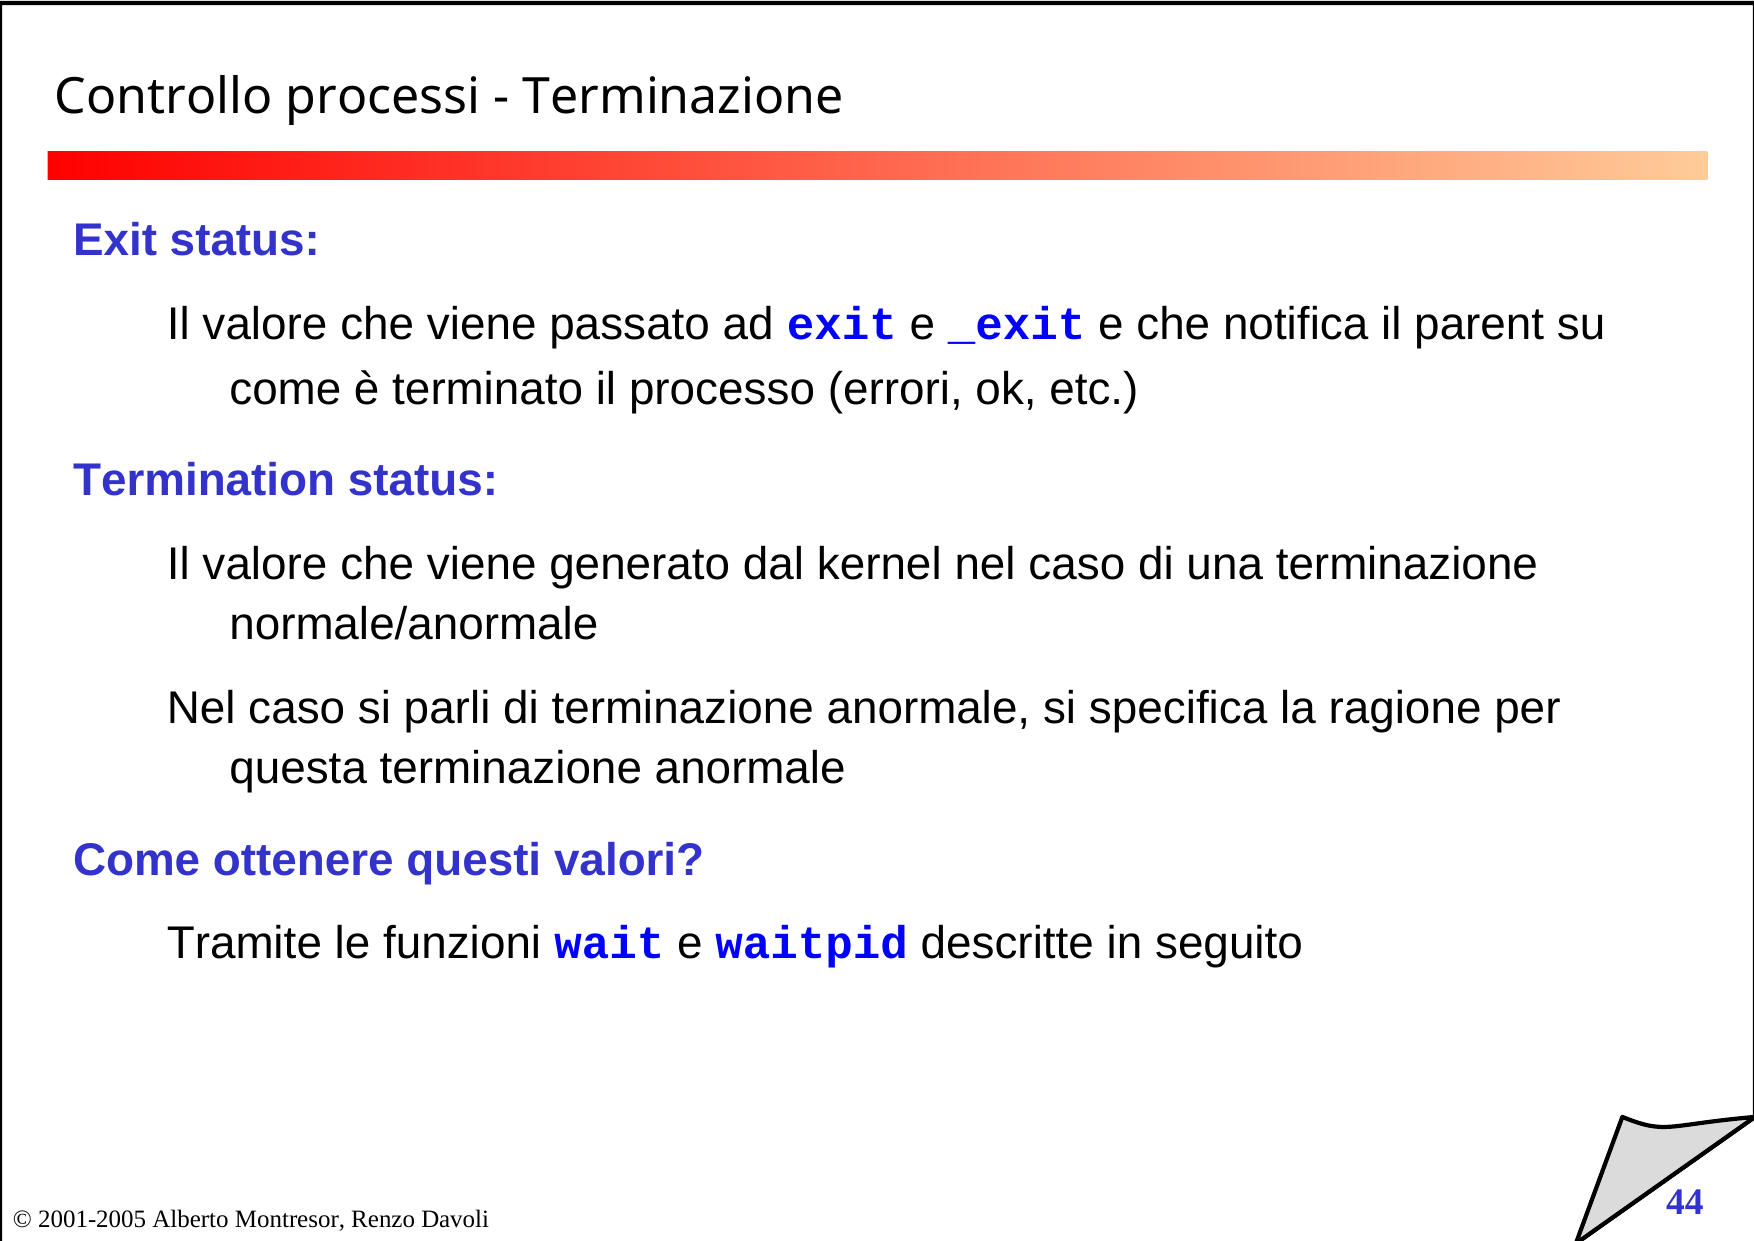

# Controllo processi - Terminazione
Exit status:
Il valore che viene passato ad exit e _exit e che notifica il parent su come è terminato il processo (errori, ok, etc.)
Termination status:
Il valore che viene generato dal kernel nel caso di una terminazione normale/anormale
Nel caso si parli di terminazione anormale, si specifica la ragione per questa terminazione anormale
Come ottenere questi valori?
Tramite le funzioni wait e waitpid descritte in seguito